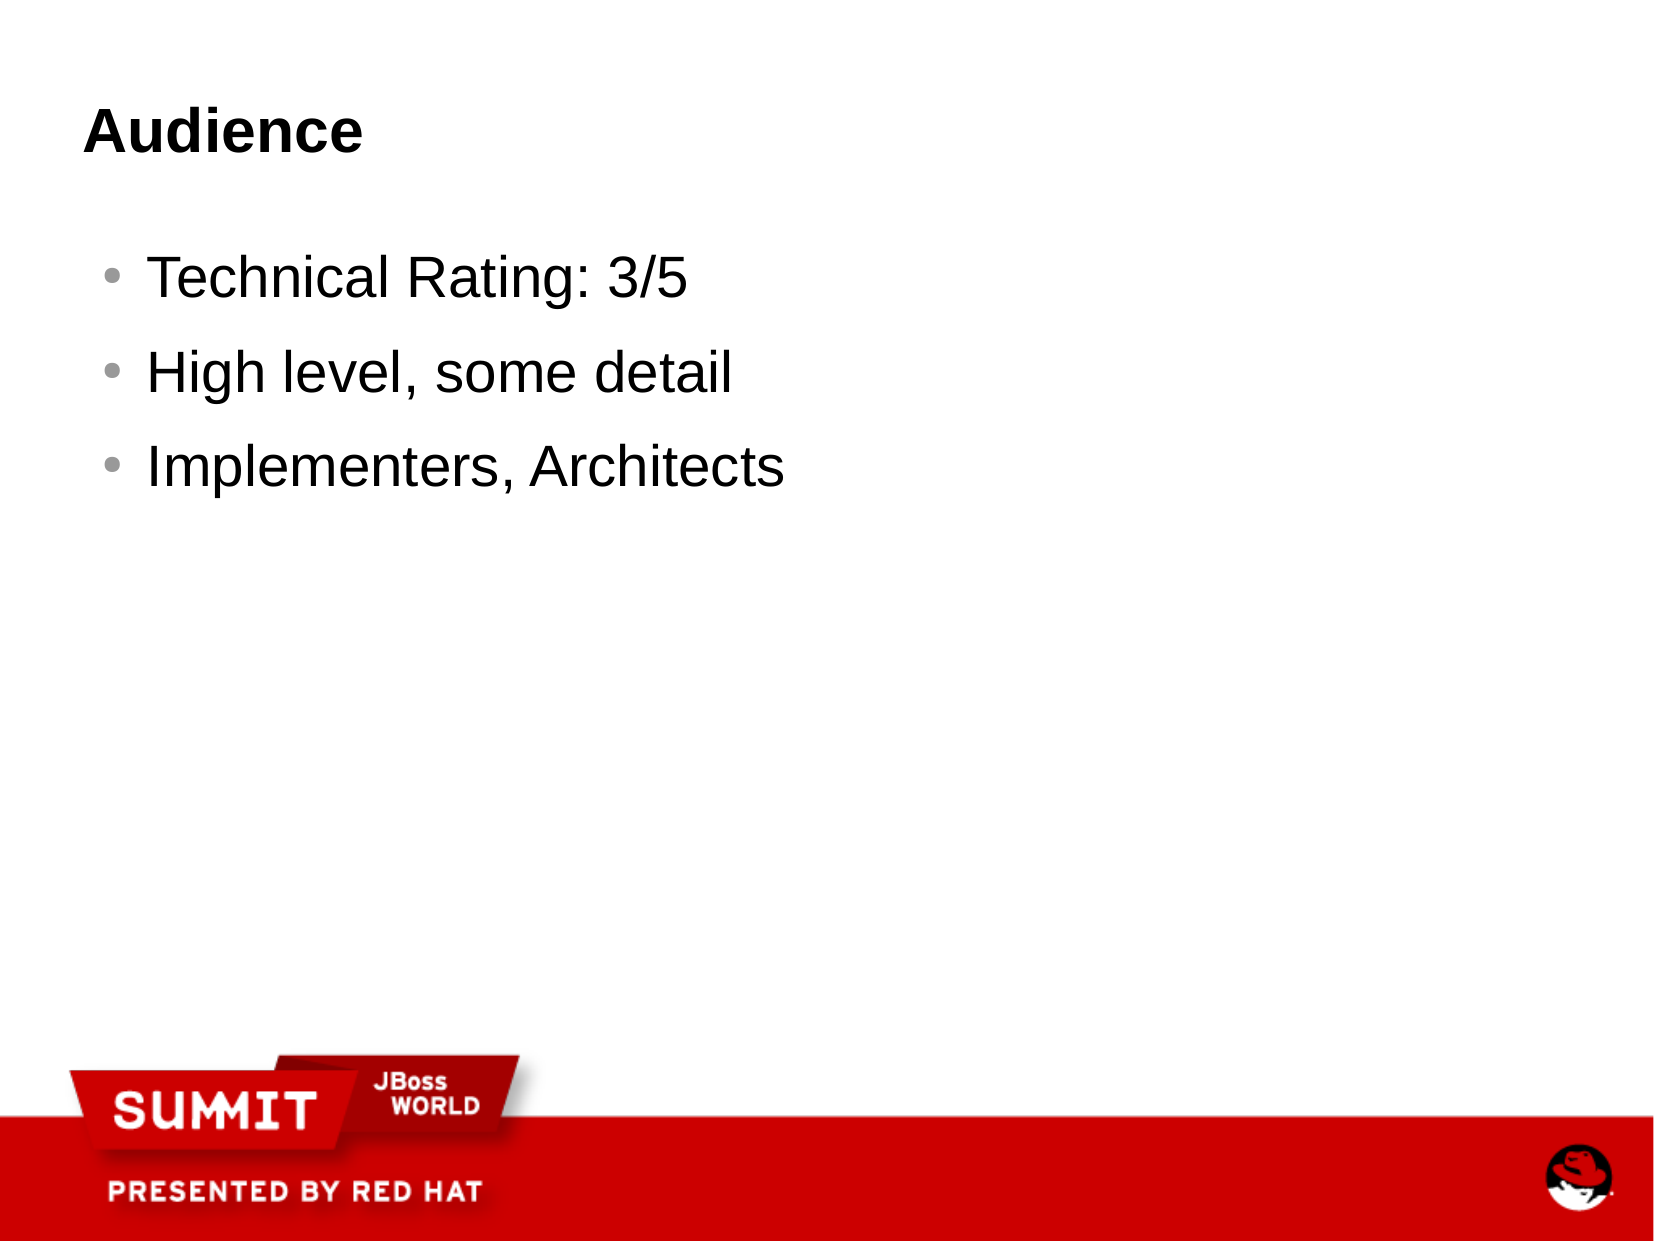

# Audience
Technical Rating: 3/5
High level, some detail
Implementers, Architects